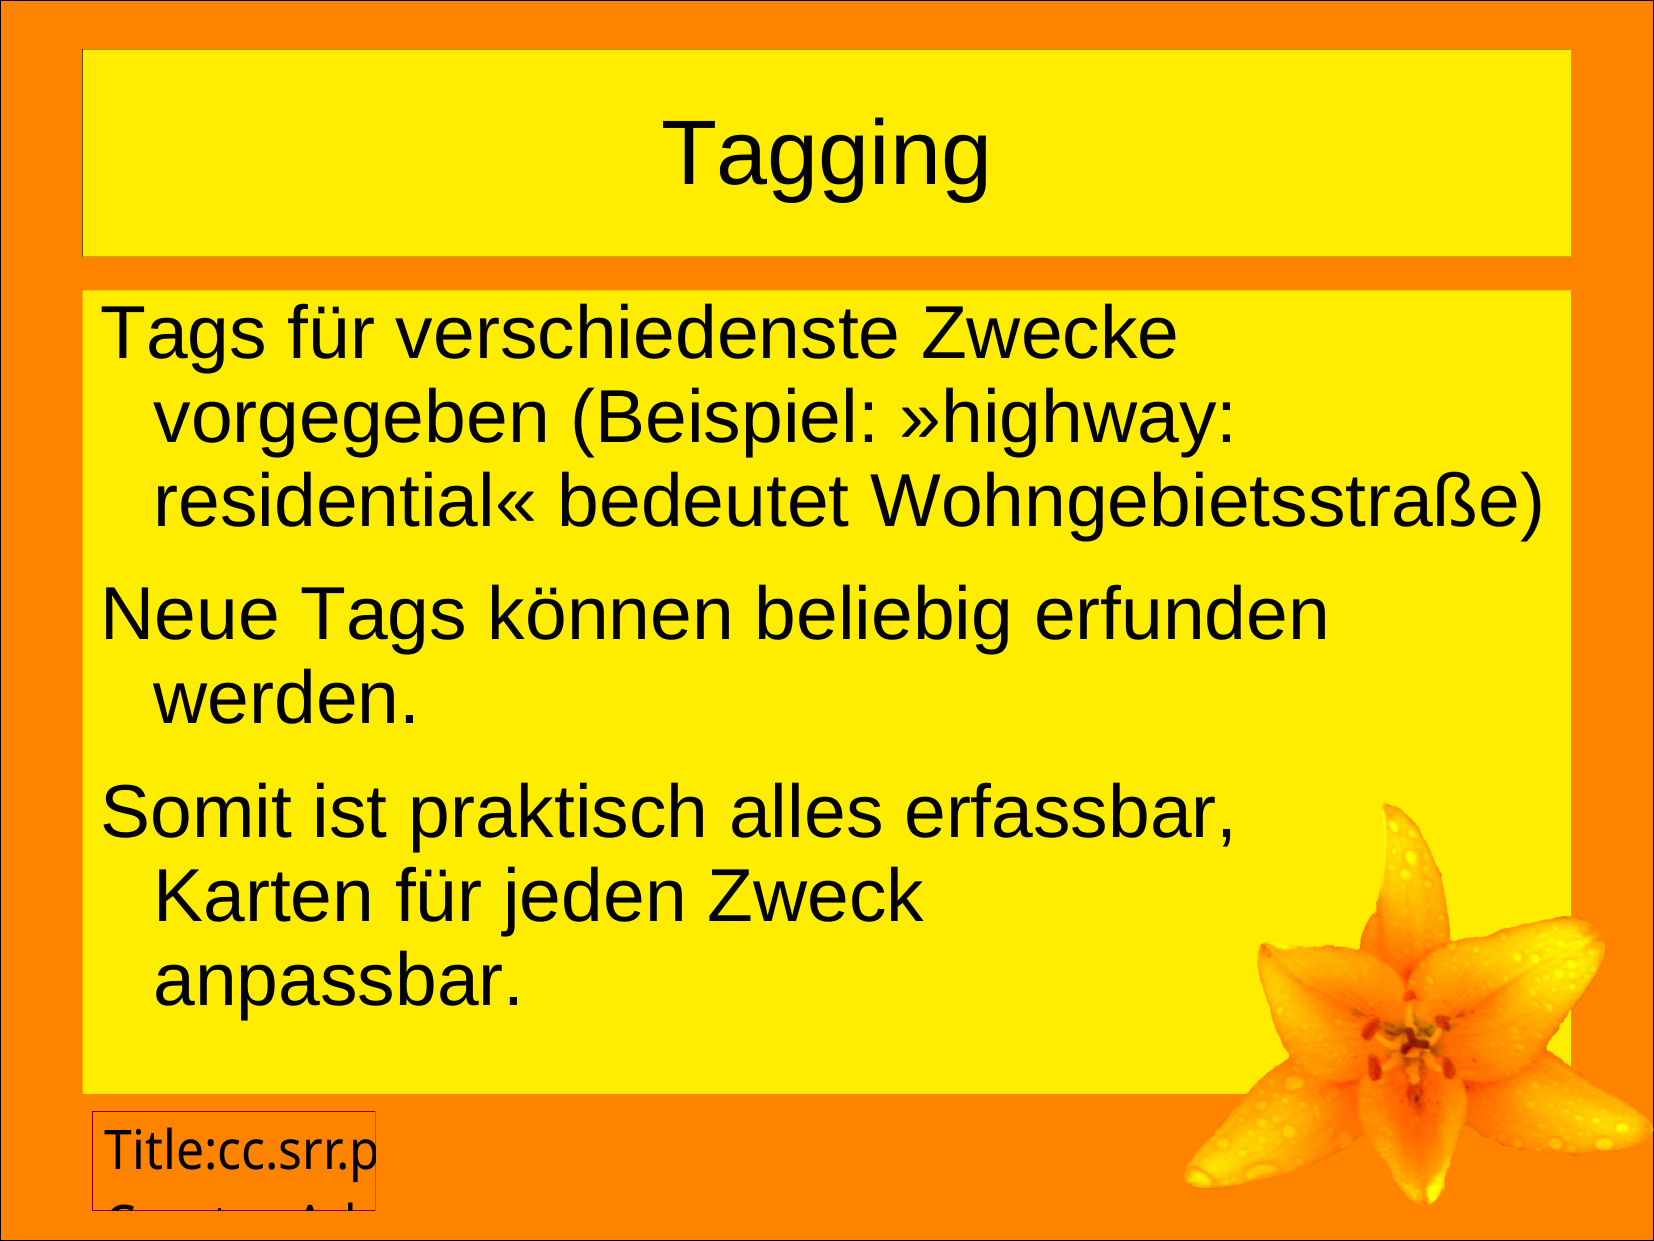

# Tagging
Tags für verschiedenste Zwecke vorgegeben (Beispiel: »highway: residential« bedeutet Wohngebietsstraße)
Neue Tags können beliebig erfunden werden.
Somit ist praktisch alles erfassbar,
Karten für jeden Zweck
anpassbar.